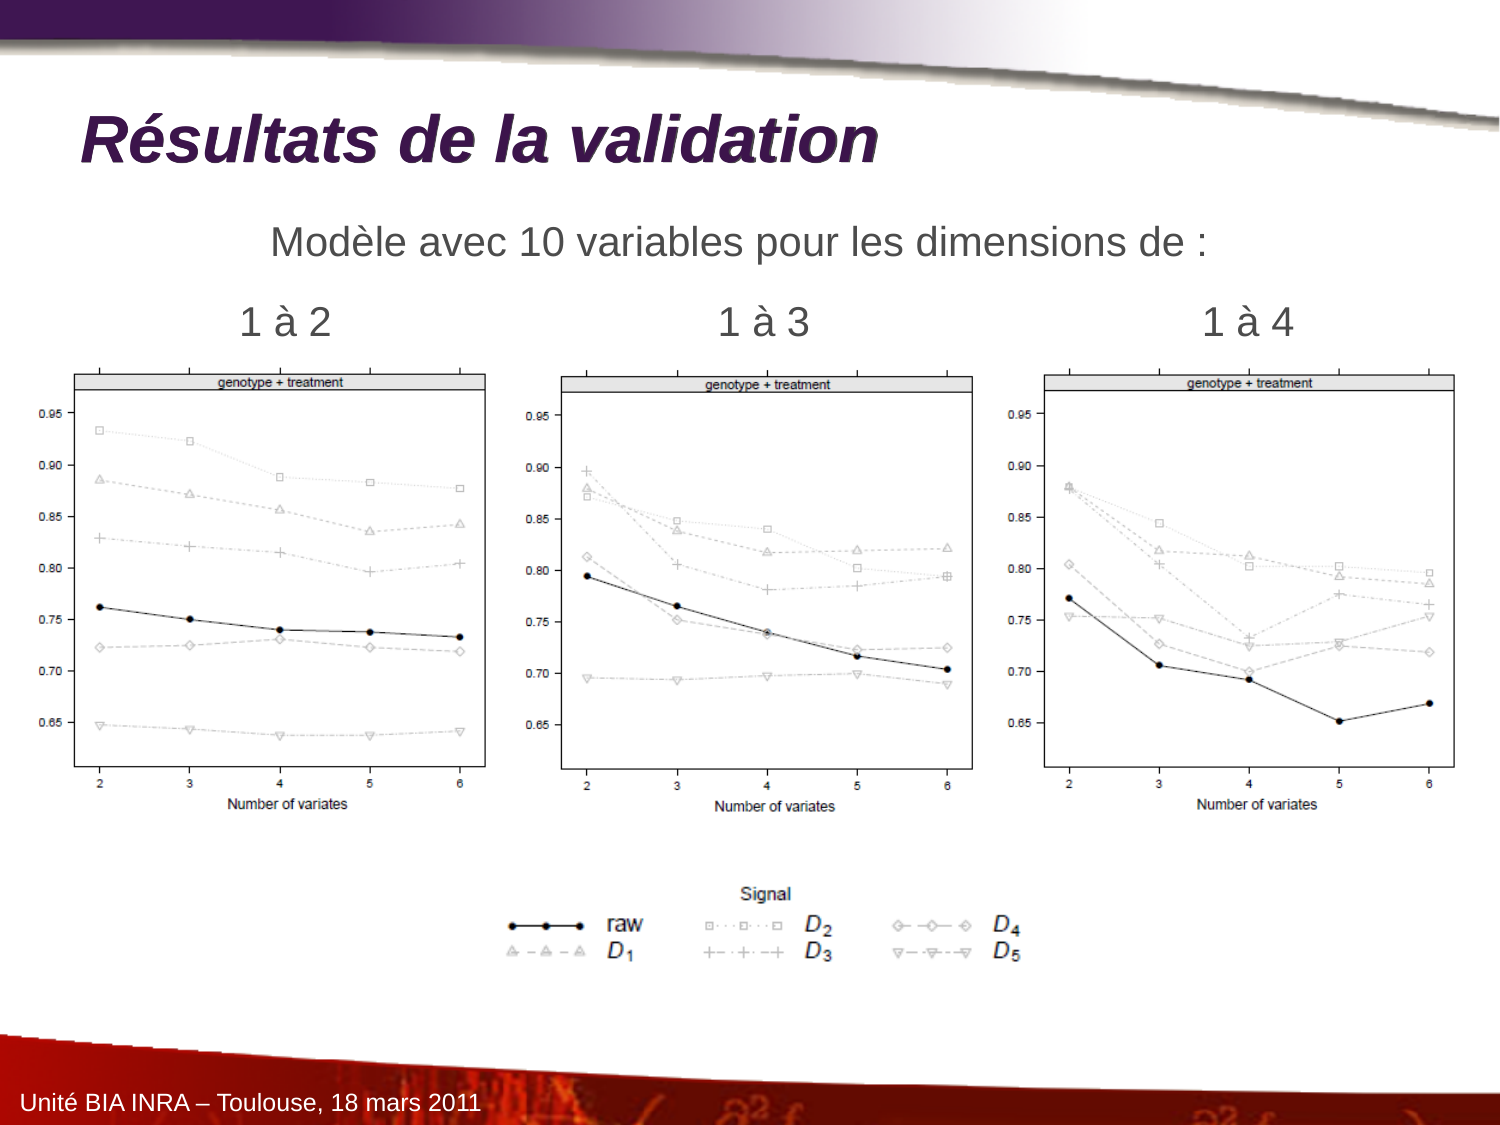

# Résultats de la validation
Modèle avec 10 variables pour les dimensions de :
1 à 2
1 à 3
1 à 4